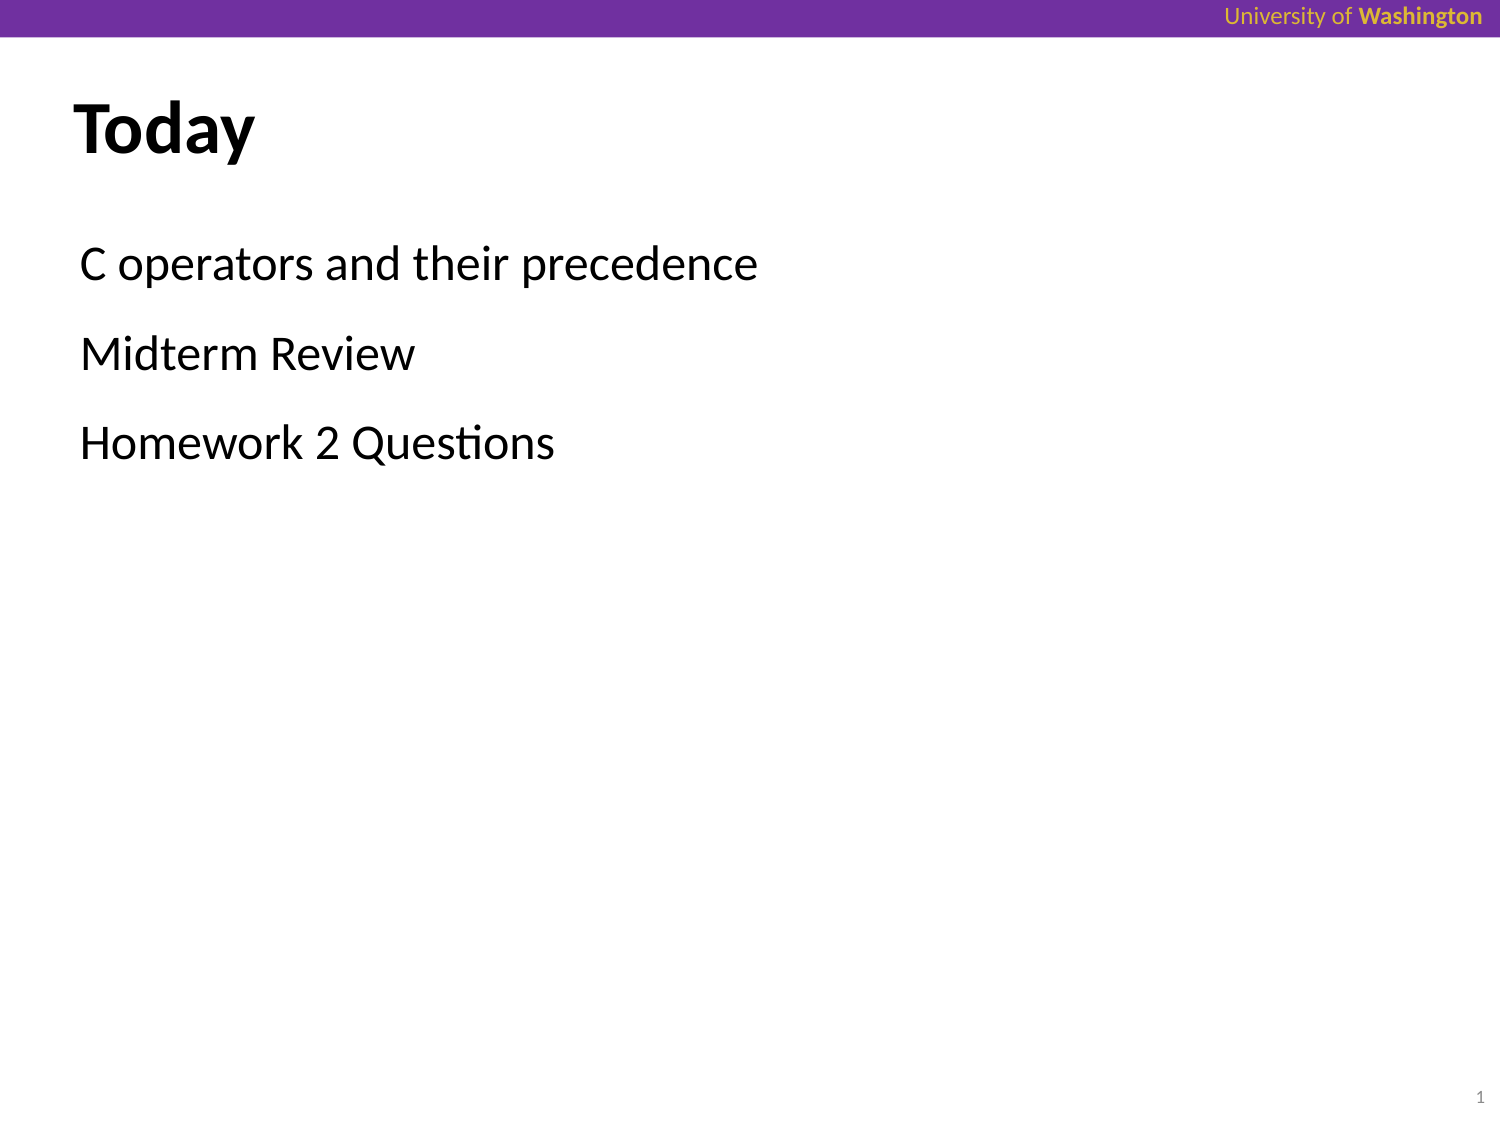

# Today
C operators and their precedence
Midterm Review
Homework 2 Questions